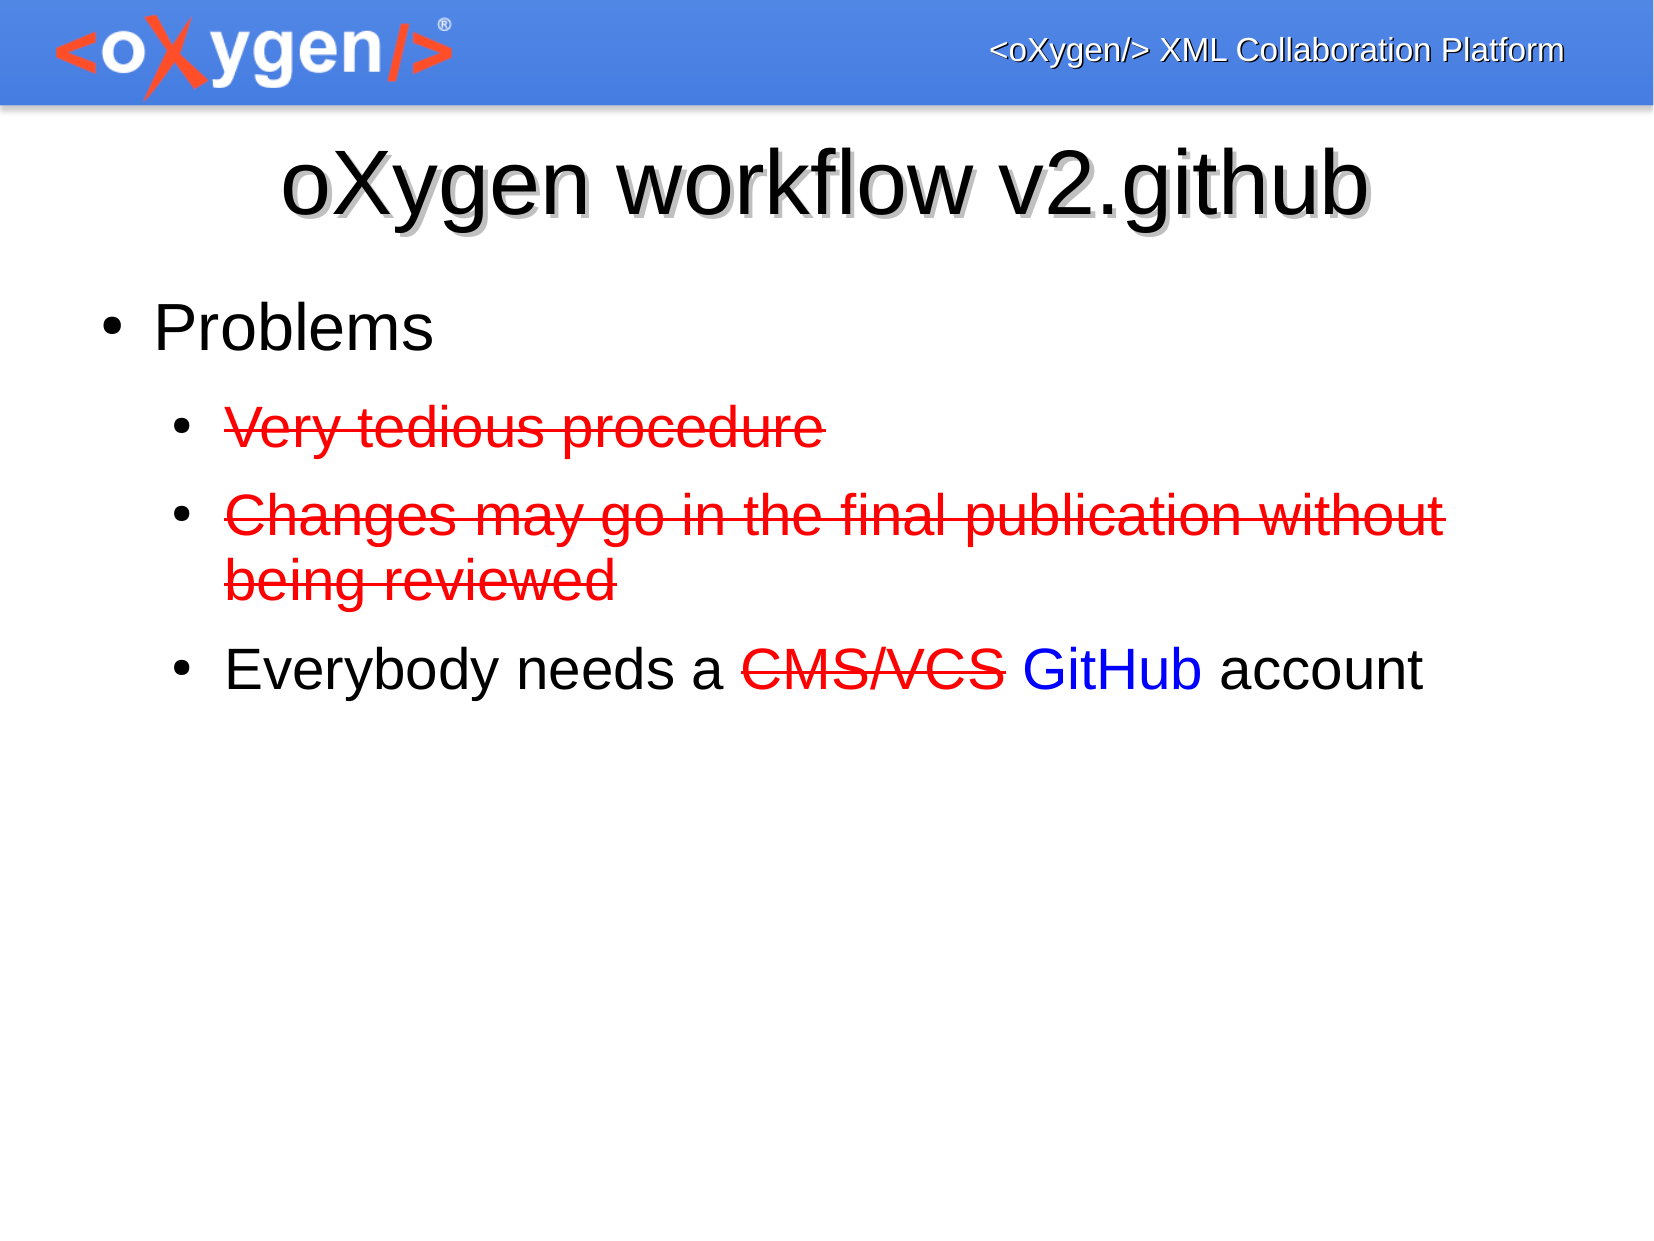

# oXygen workflow v2.github
Problems
Very tedious procedure
Changes may go in the final publication without being reviewed
Everybody needs a CMS/VCS GitHub account